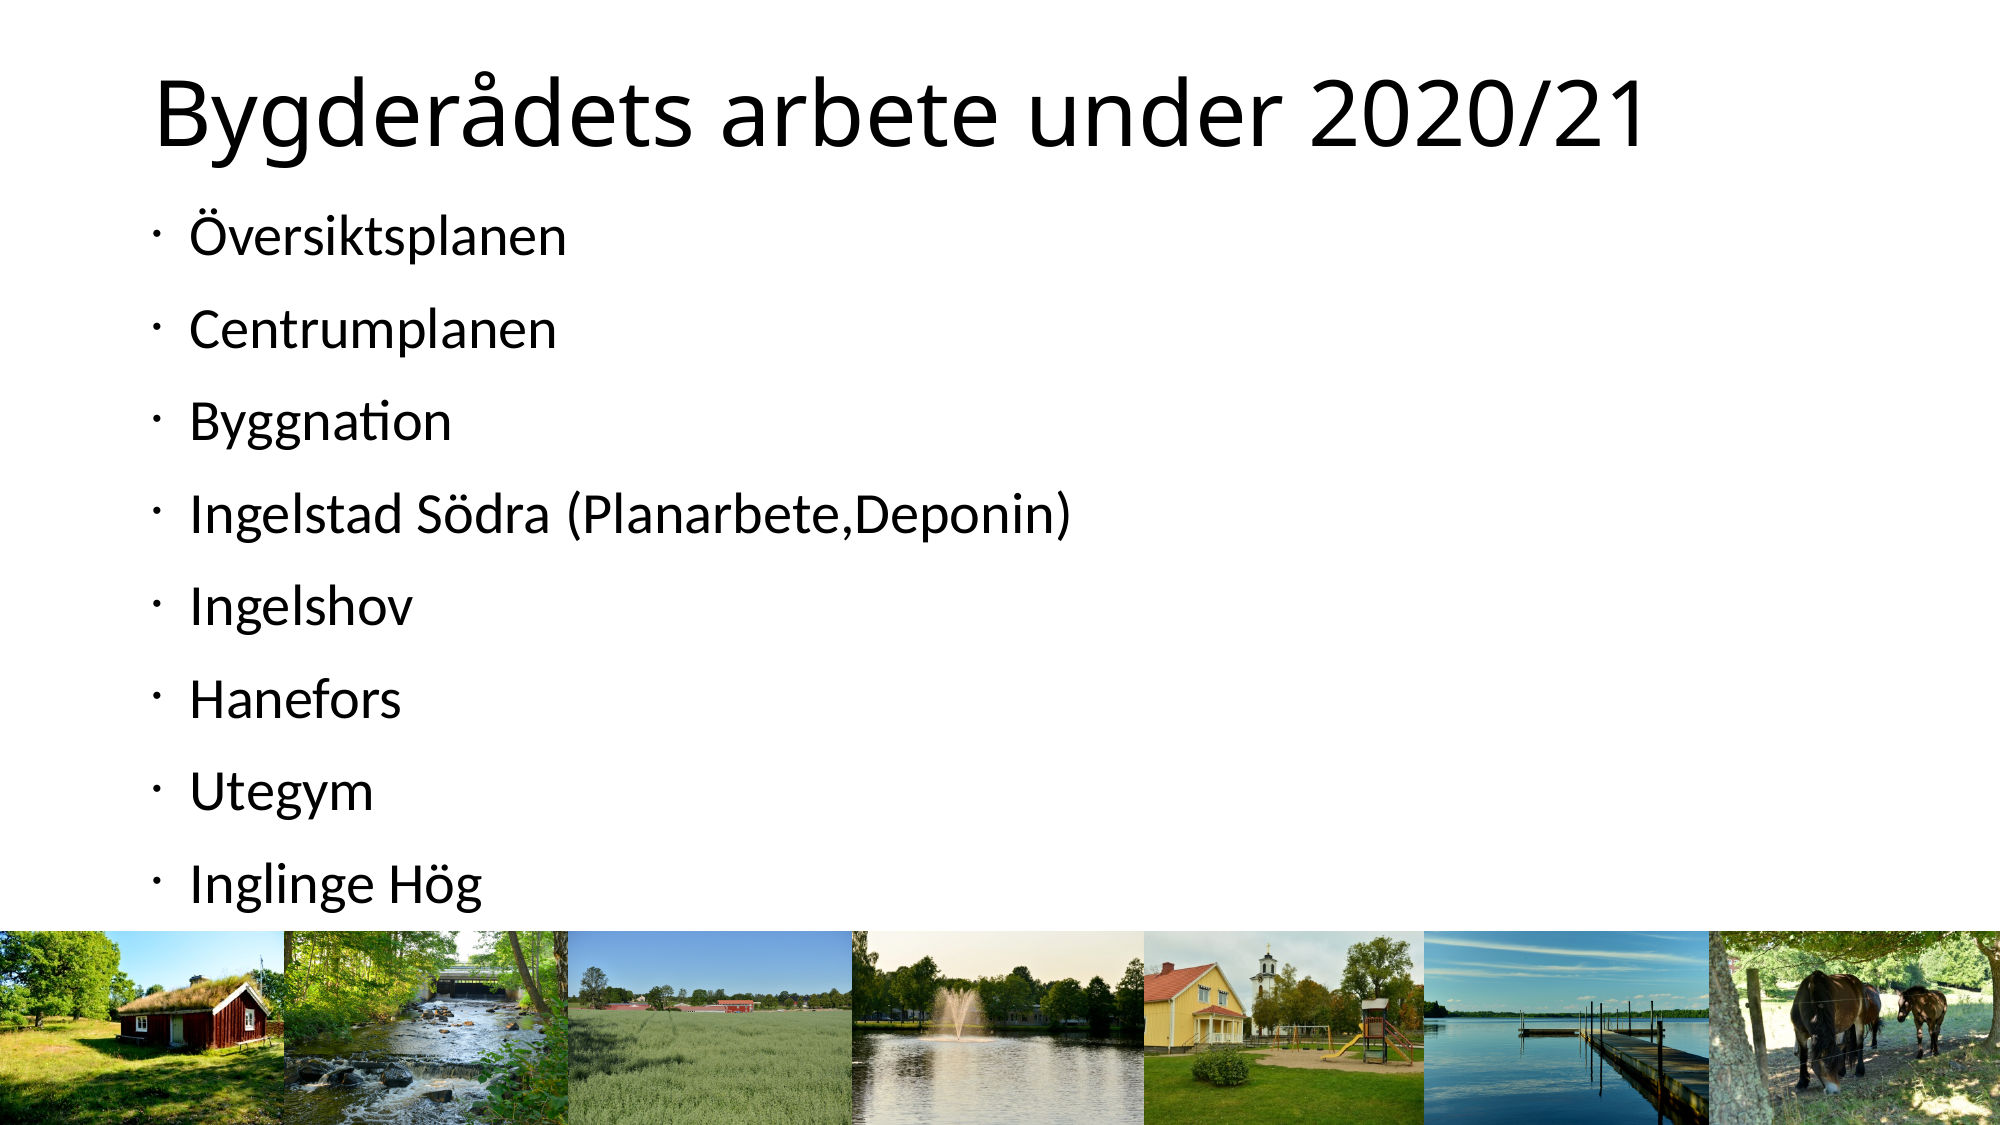

# Bygderådets arbete under 2020/21
Översiktsplanen
Centrumplanen
Byggnation
Ingelstad Södra (Planarbete,Deponin)
Ingelshov
Hanefors
Utegym
Inglinge Hög